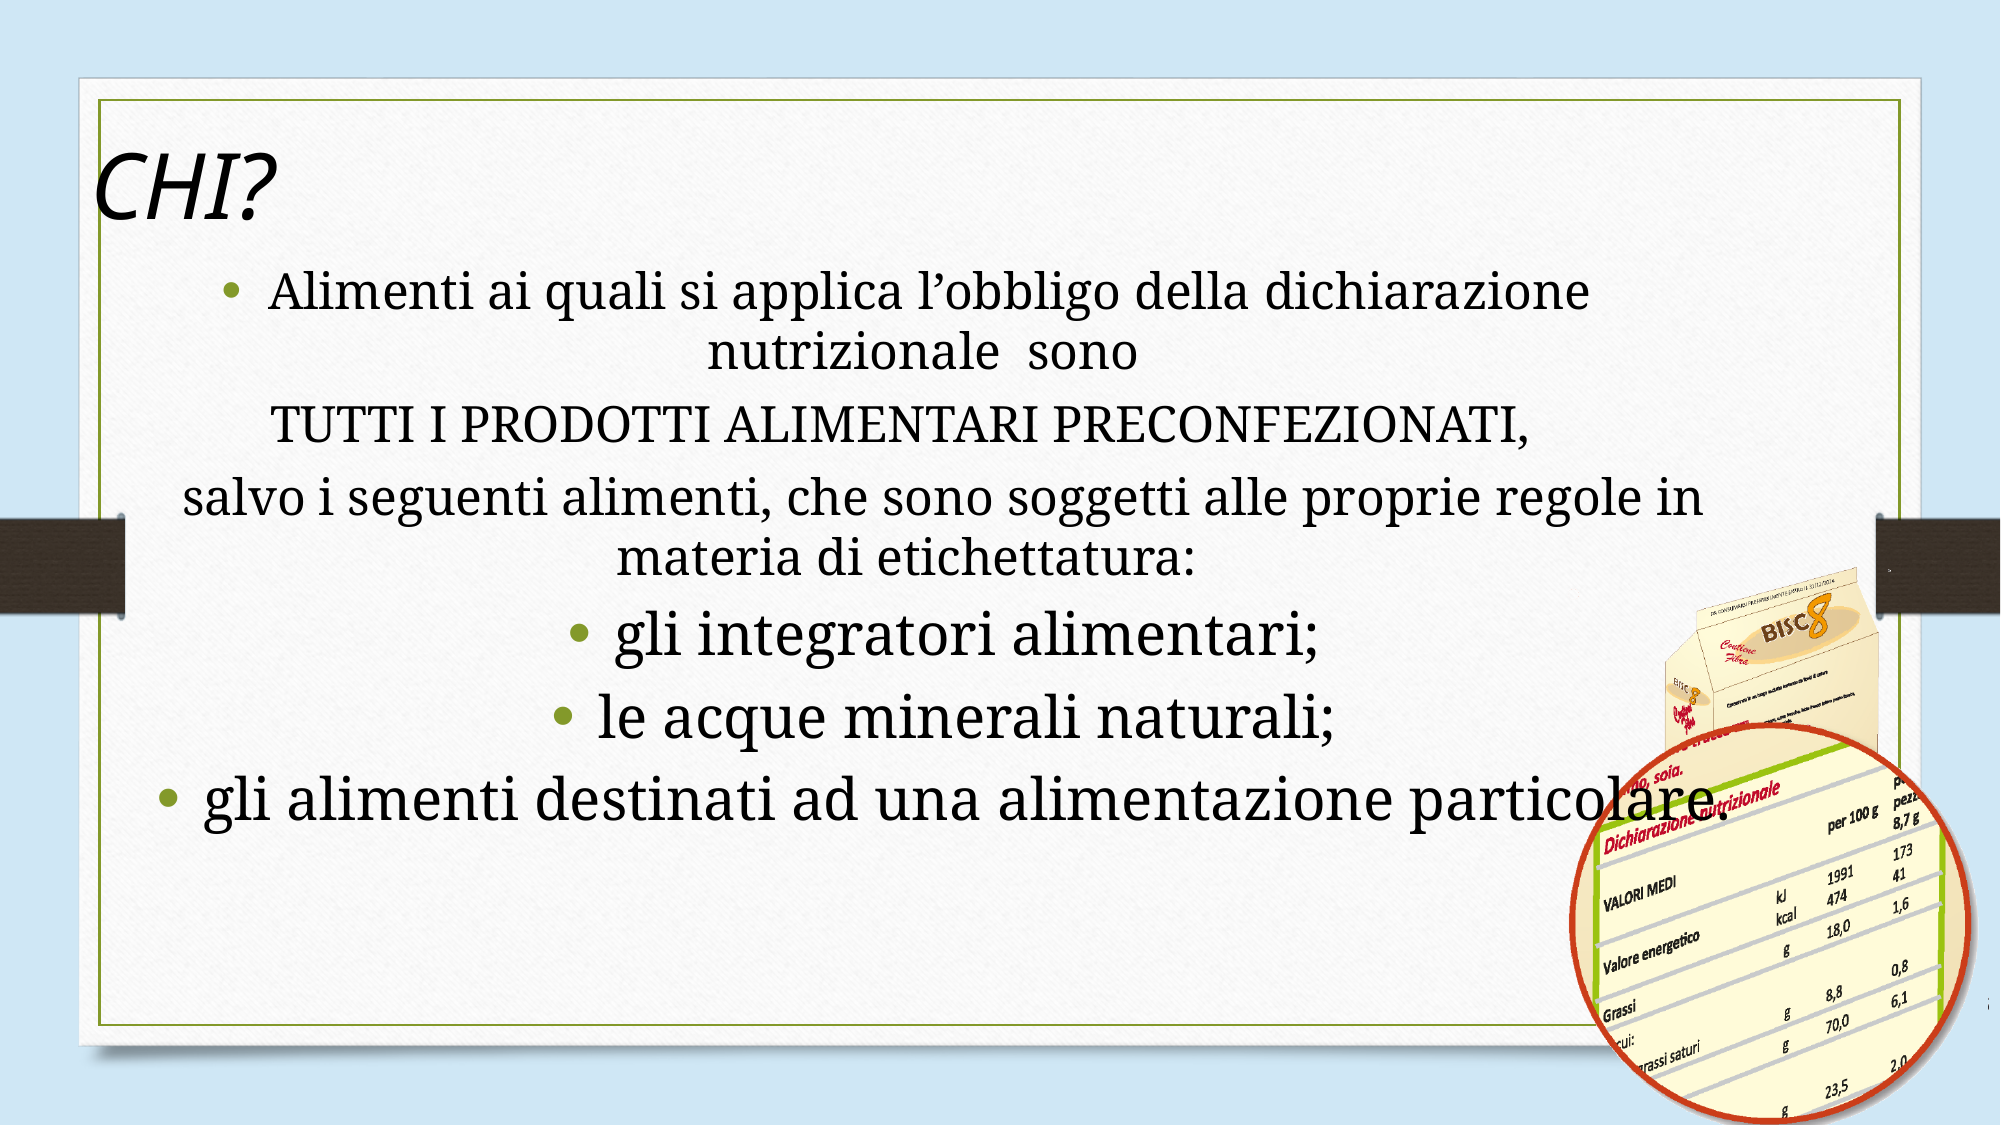

CHI?
Alimenti ai quali si applica l’obbligo della dichiarazione nutrizionale sono
TUTTI I PRODOTTI ALIMENTARI PRECONFEZIONATI,
	salvo i seguenti alimenti, che sono soggetti alle proprie regole in materia di etichettatura:
gli integratori alimentari;
le acque minerali naturali;
gli alimenti destinati ad una alimentazione particolare.